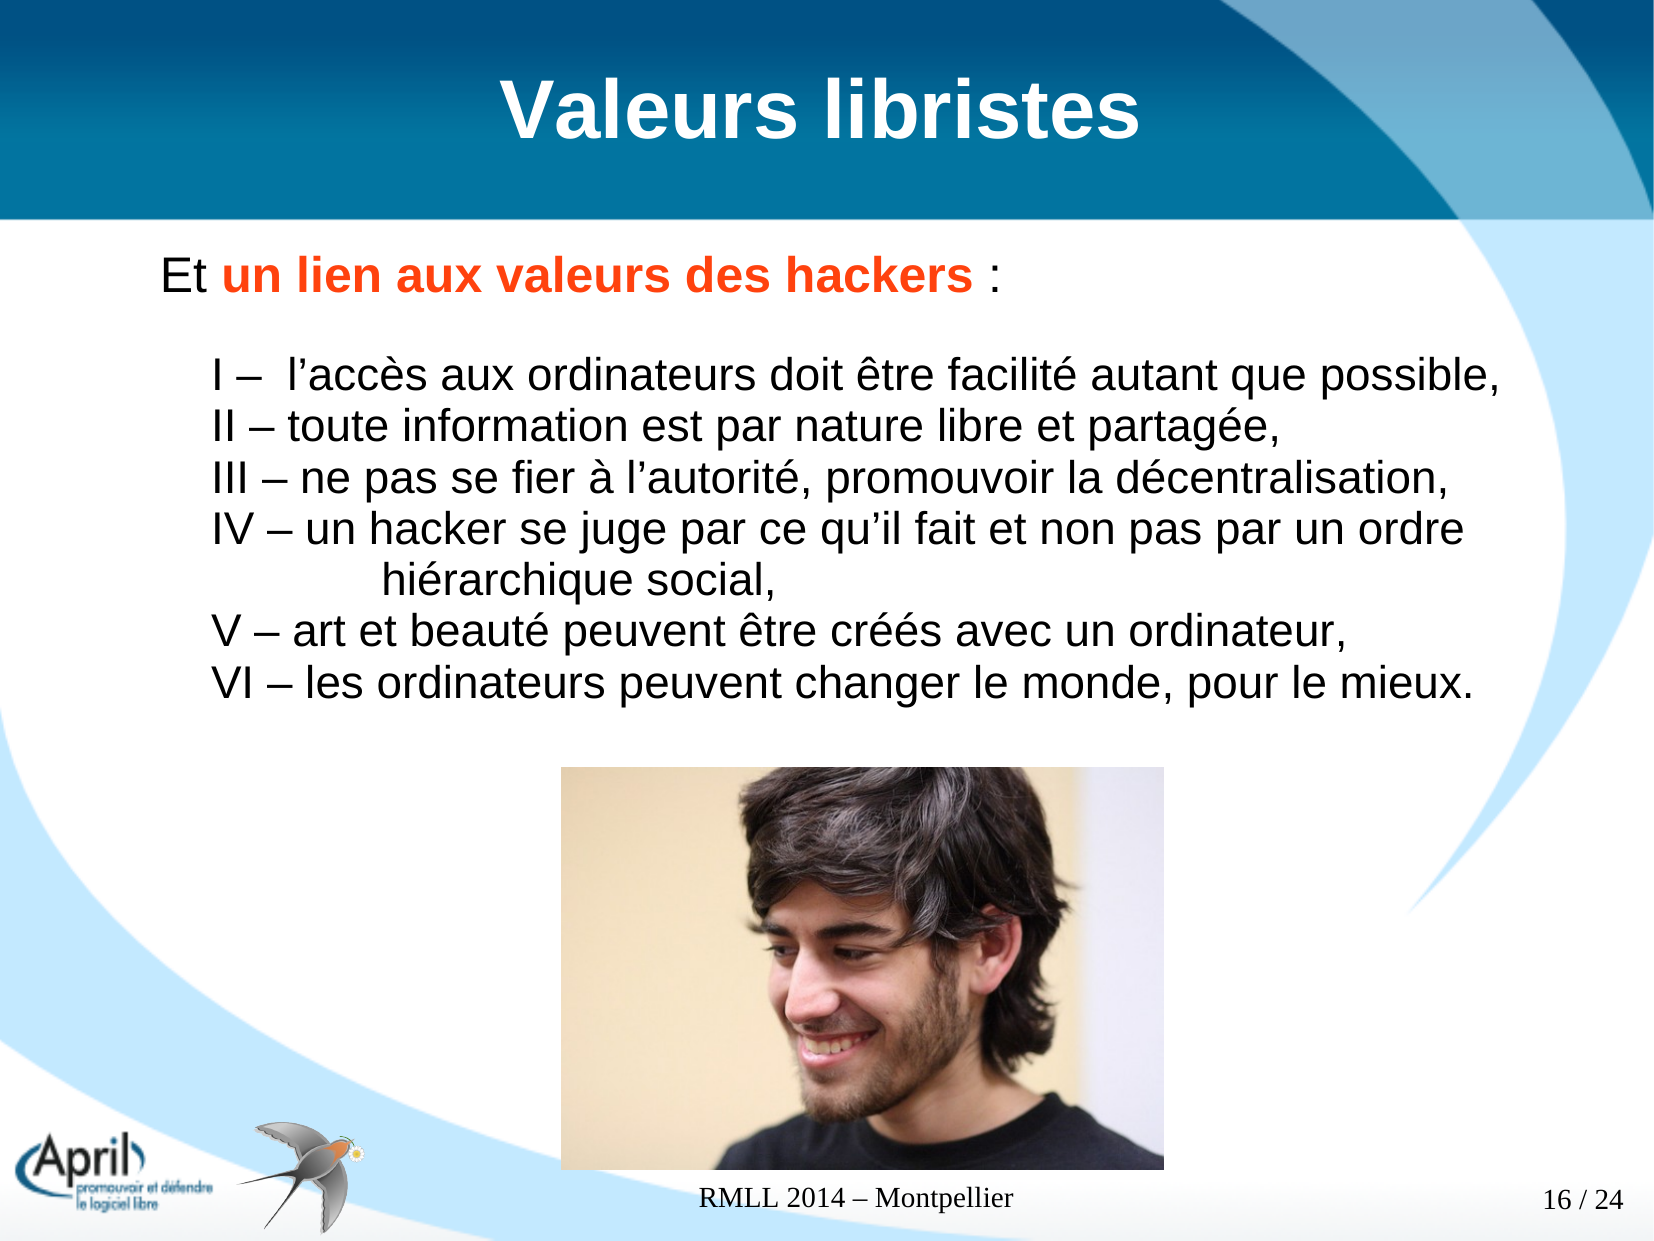

# Valeurs libristes
Et un lien aux valeurs des hackers :
 I – l’accès aux ordinateurs doit être facilité autant que possible,
 II – toute information est par nature libre et partagée,
 III – ne pas se fier à l’autorité, promouvoir la décentralisation,
 IV – un hacker se juge par ce qu’il fait et non pas par un ordre 				hiérarchique social,
 V – art et beauté peuvent être créés avec un ordinateur,
 VI – les ordinateurs peuvent changer le monde, pour le mieux.
16
L'informatique libre